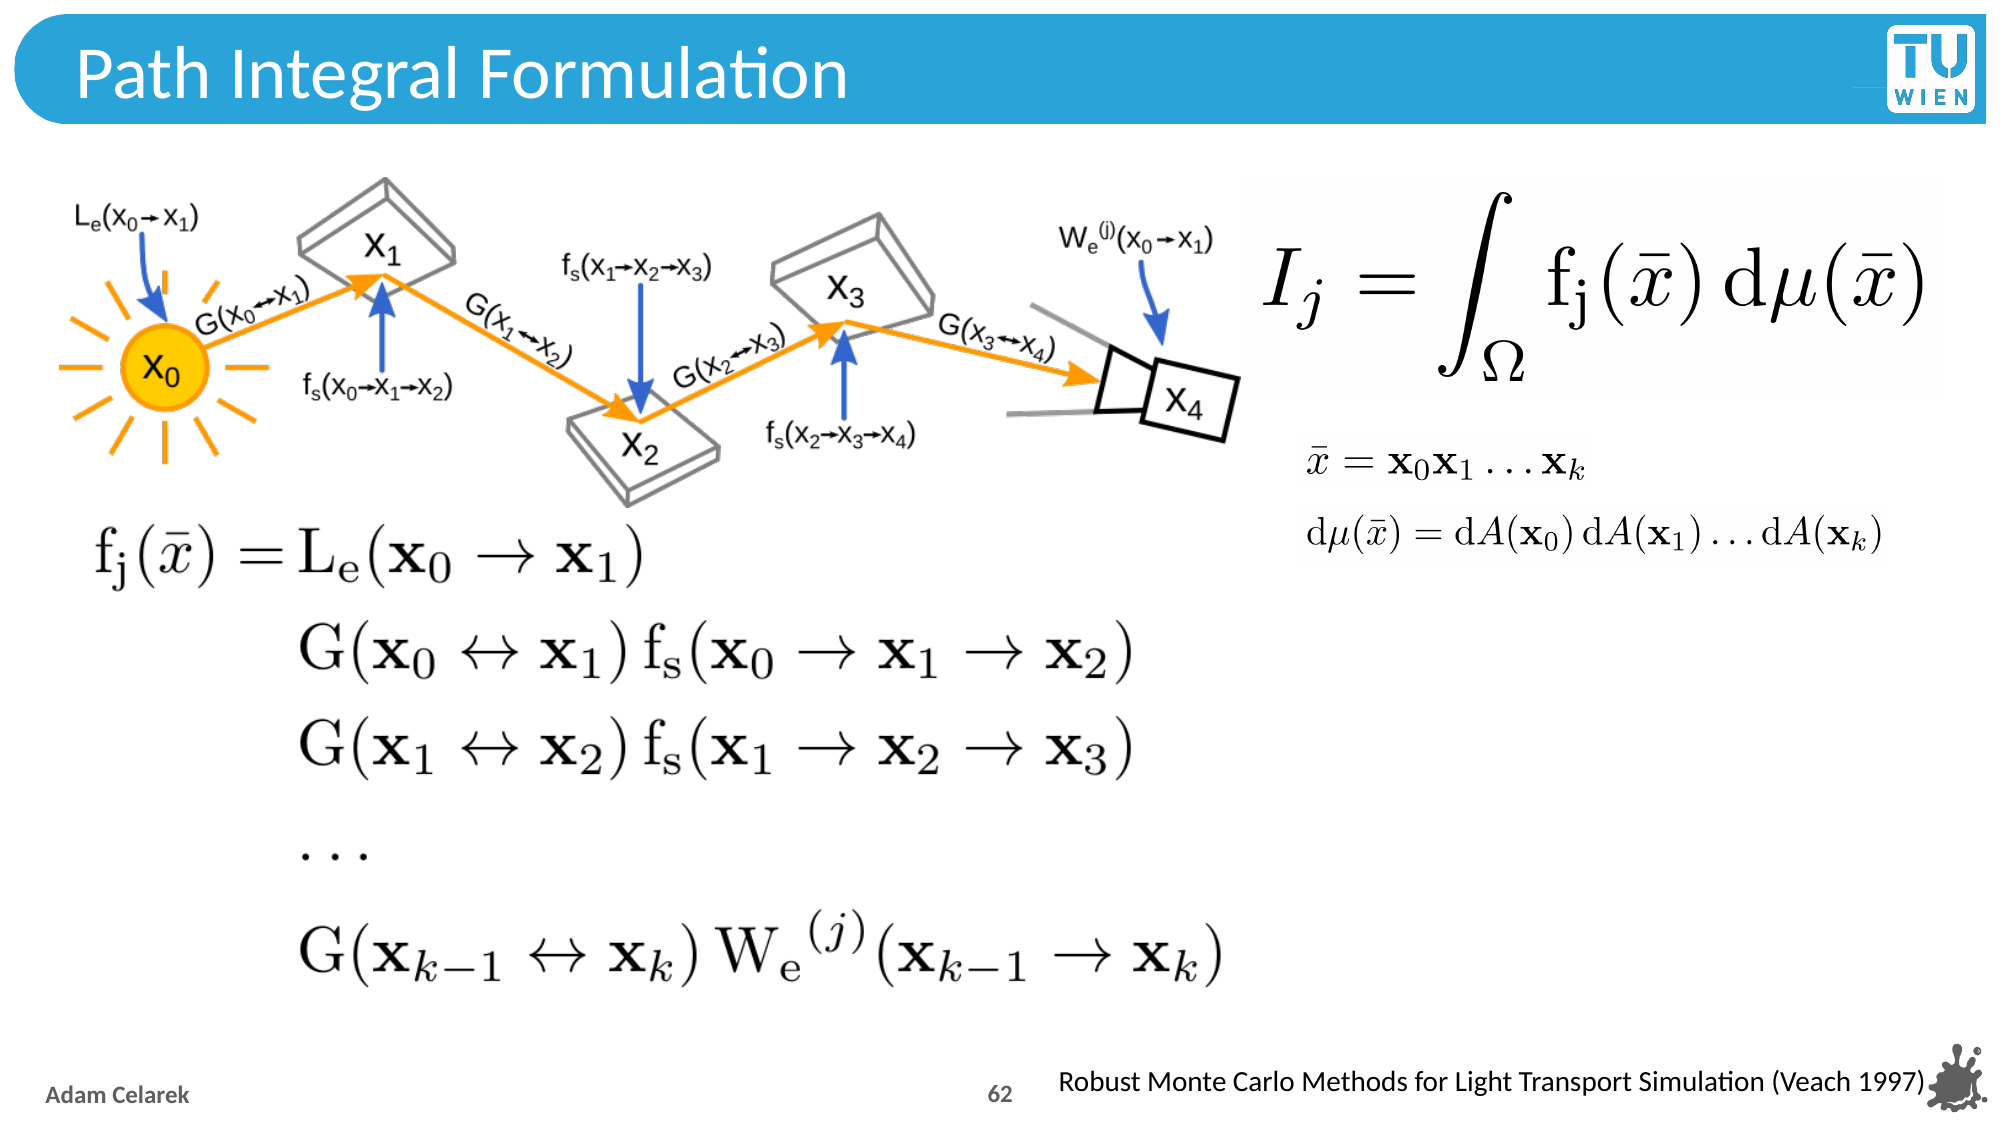

# Path Integral Formulation
Robust Monte Carlo Methods for Light Transport Simulation (Veach 1997)
Adam Celarek